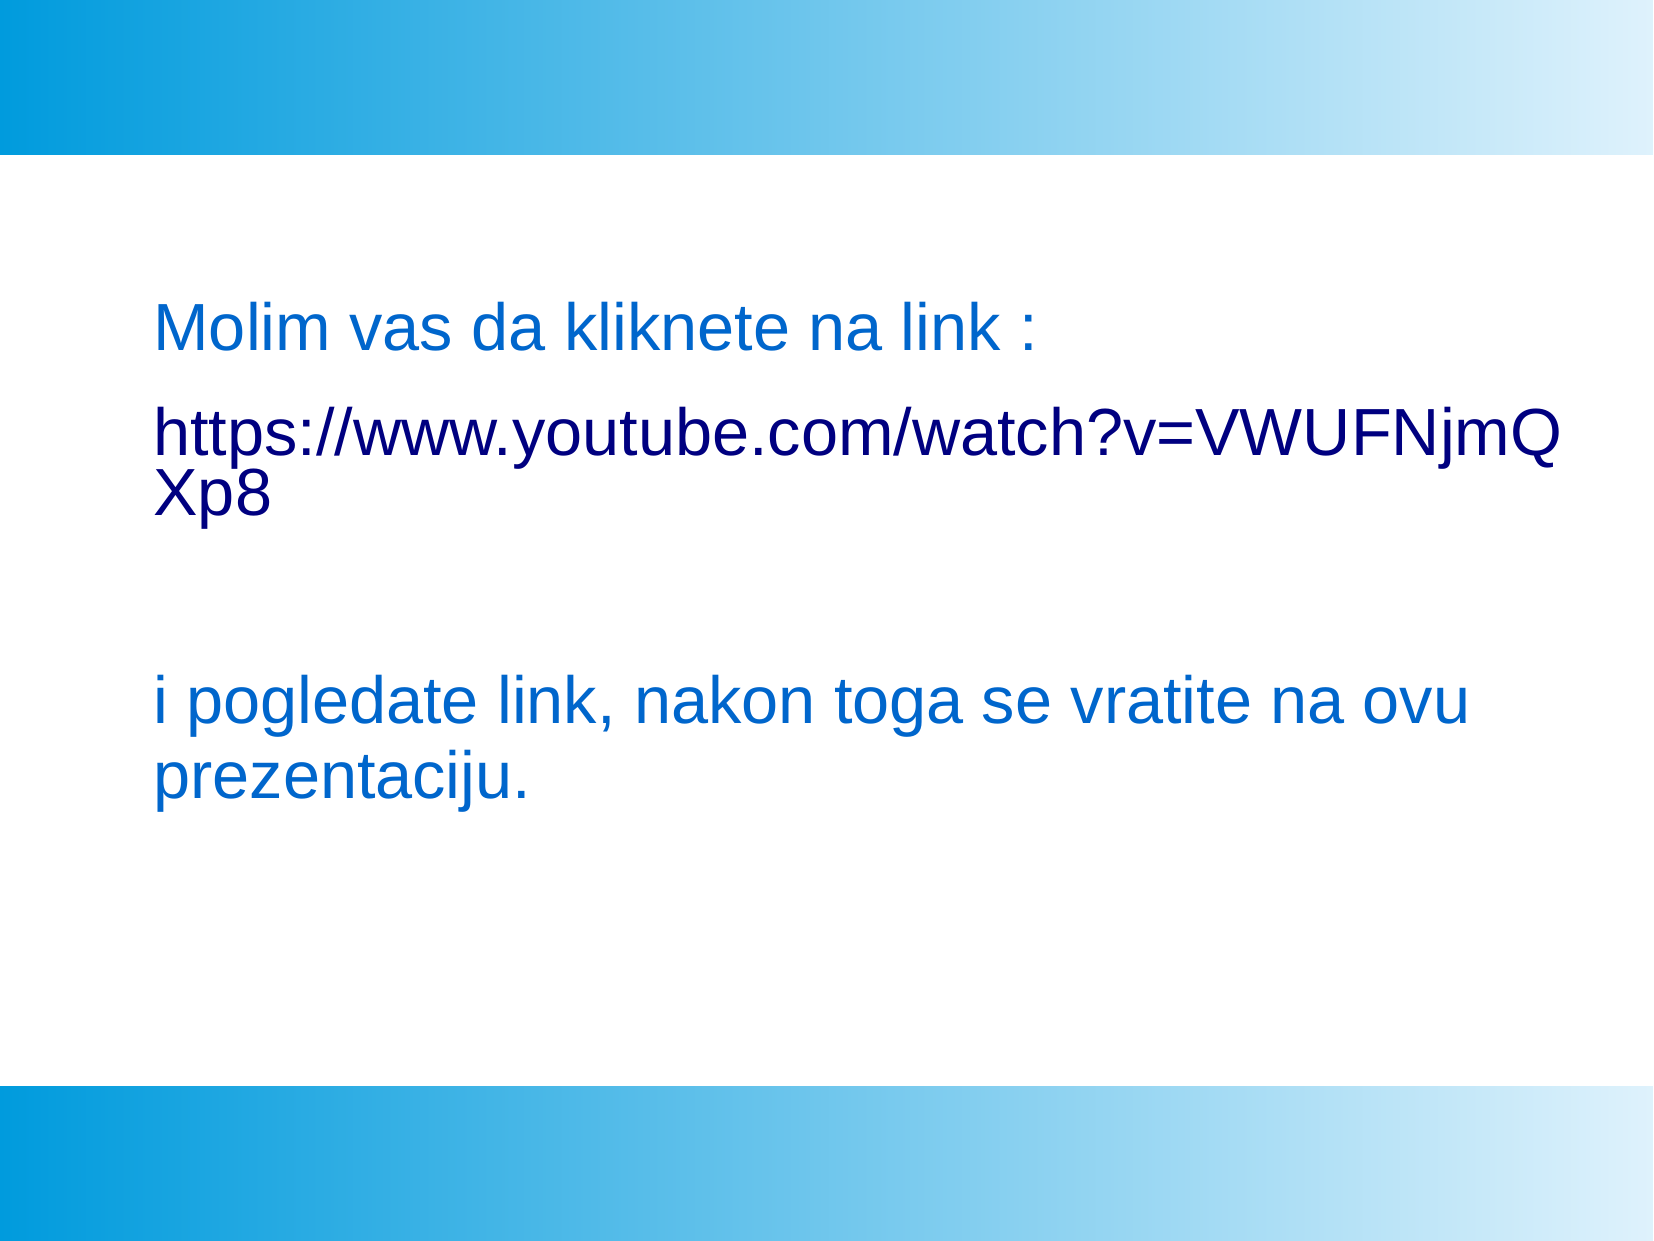

#
Molim vas da kliknete na link :
https://www.youtube.com/watch?v=VWUFNjmQXp8
i pogledate link, nakon toga se vratite na ovu prezentaciju.